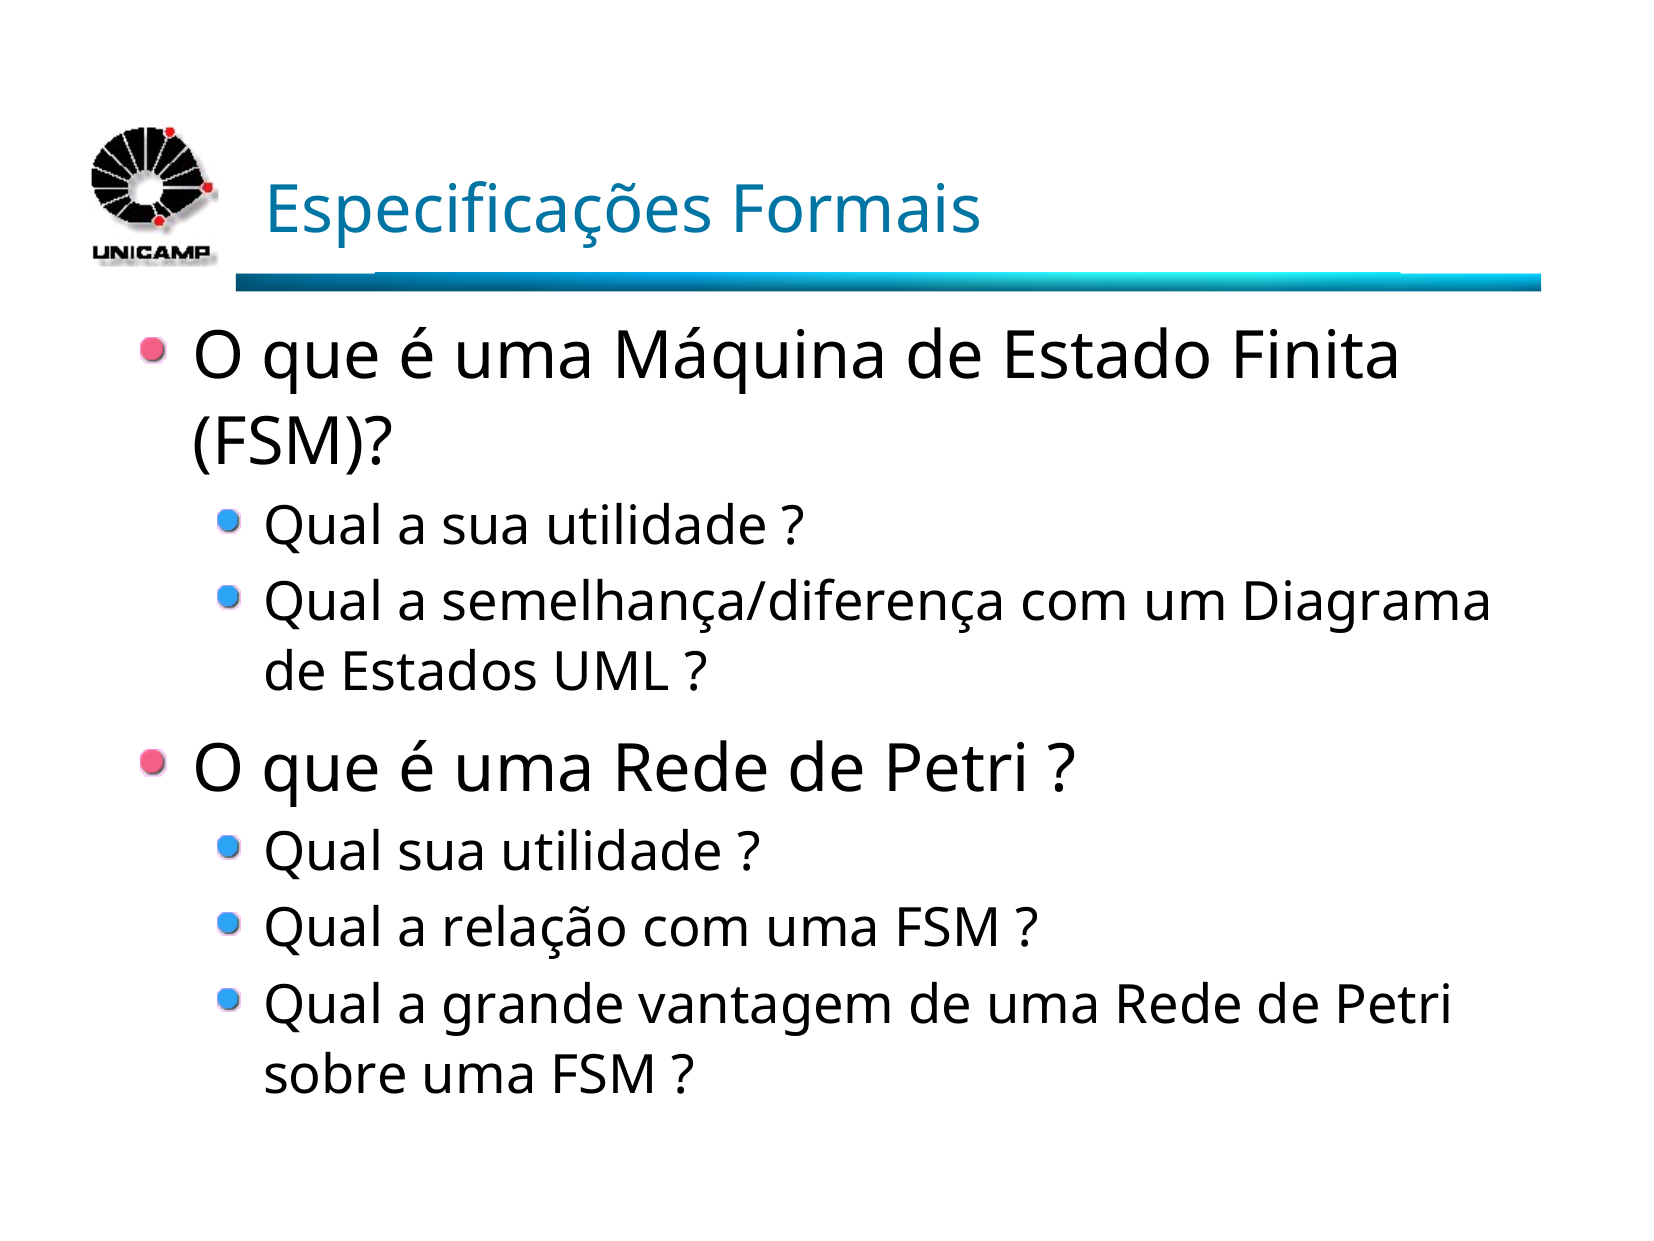

# Especificações Formais
O que é uma Máquina de Estado Finita (FSM)?
Qual a sua utilidade ?
Qual a semelhança/diferença com um Diagrama de Estados UML ?
O que é uma Rede de Petri ?
Qual sua utilidade ?
Qual a relação com uma FSM ?
Qual a grande vantagem de uma Rede de Petri sobre uma FSM ?